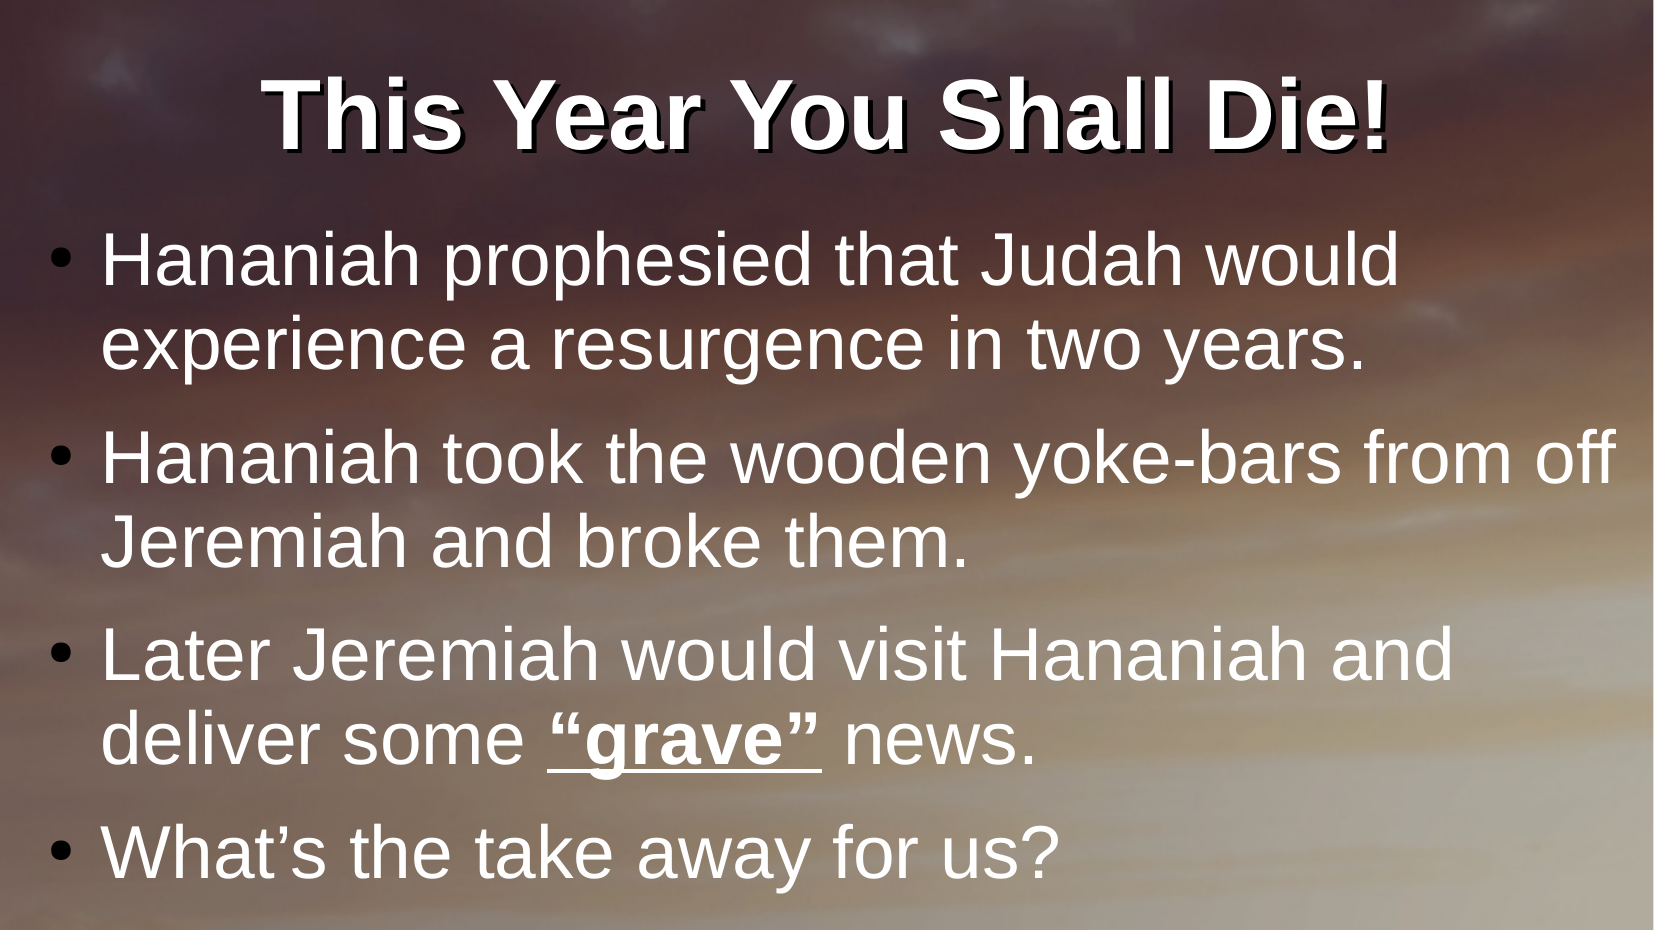

# This Year You Shall Die!
Hananiah prophesied that Judah would experience a resurgence in two years.
Hananiah took the wooden yoke-bars from off Jeremiah and broke them.
Later Jeremiah would visit Hananiah and deliver some “grave” news.
What’s the take away for us?